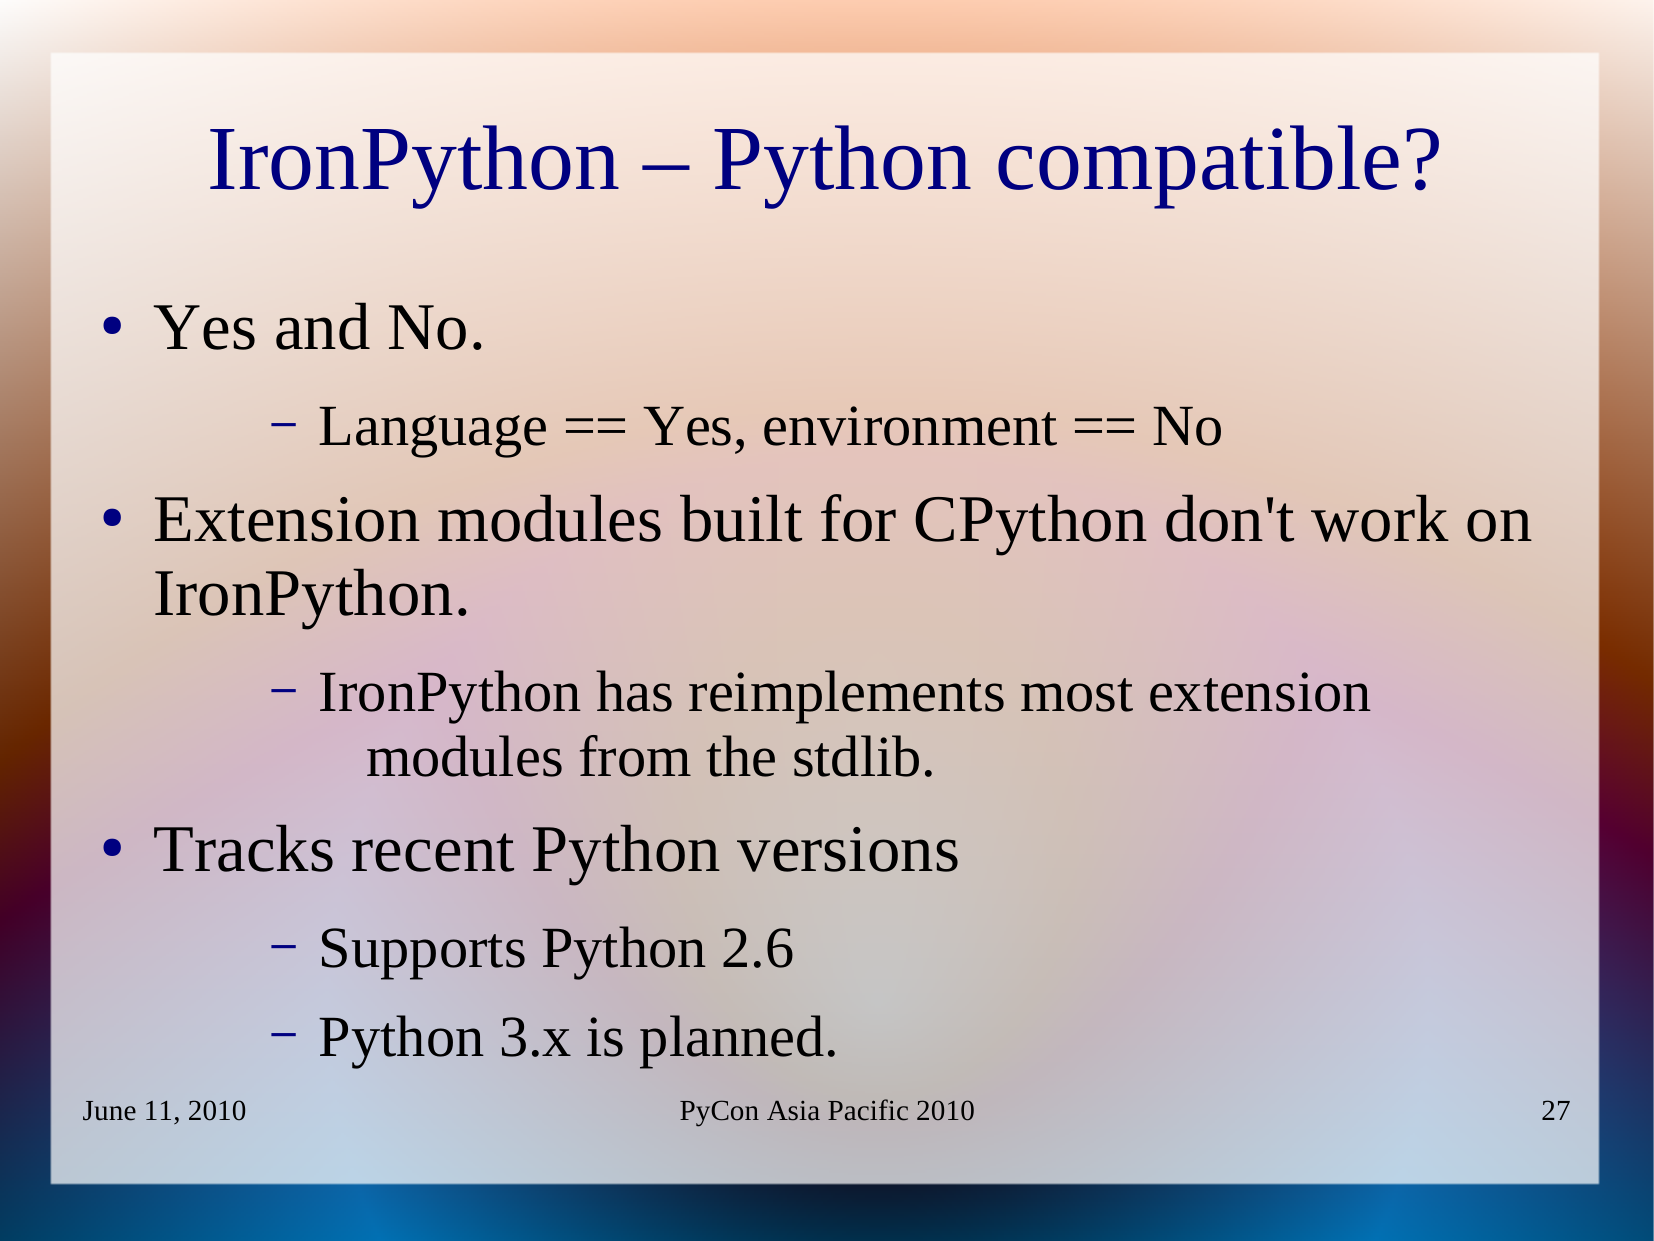

# IronPython – Python compatible?
Yes and No.
Language == Yes, environment == No
Extension modules built for CPython don't work on IronPython.
IronPython has reimplements most extension modules from the stdlib.
Tracks recent Python versions
Supports Python 2.6
Python 3.x is planned.
June 11, 2010
PyCon Asia Pacific 2010
27